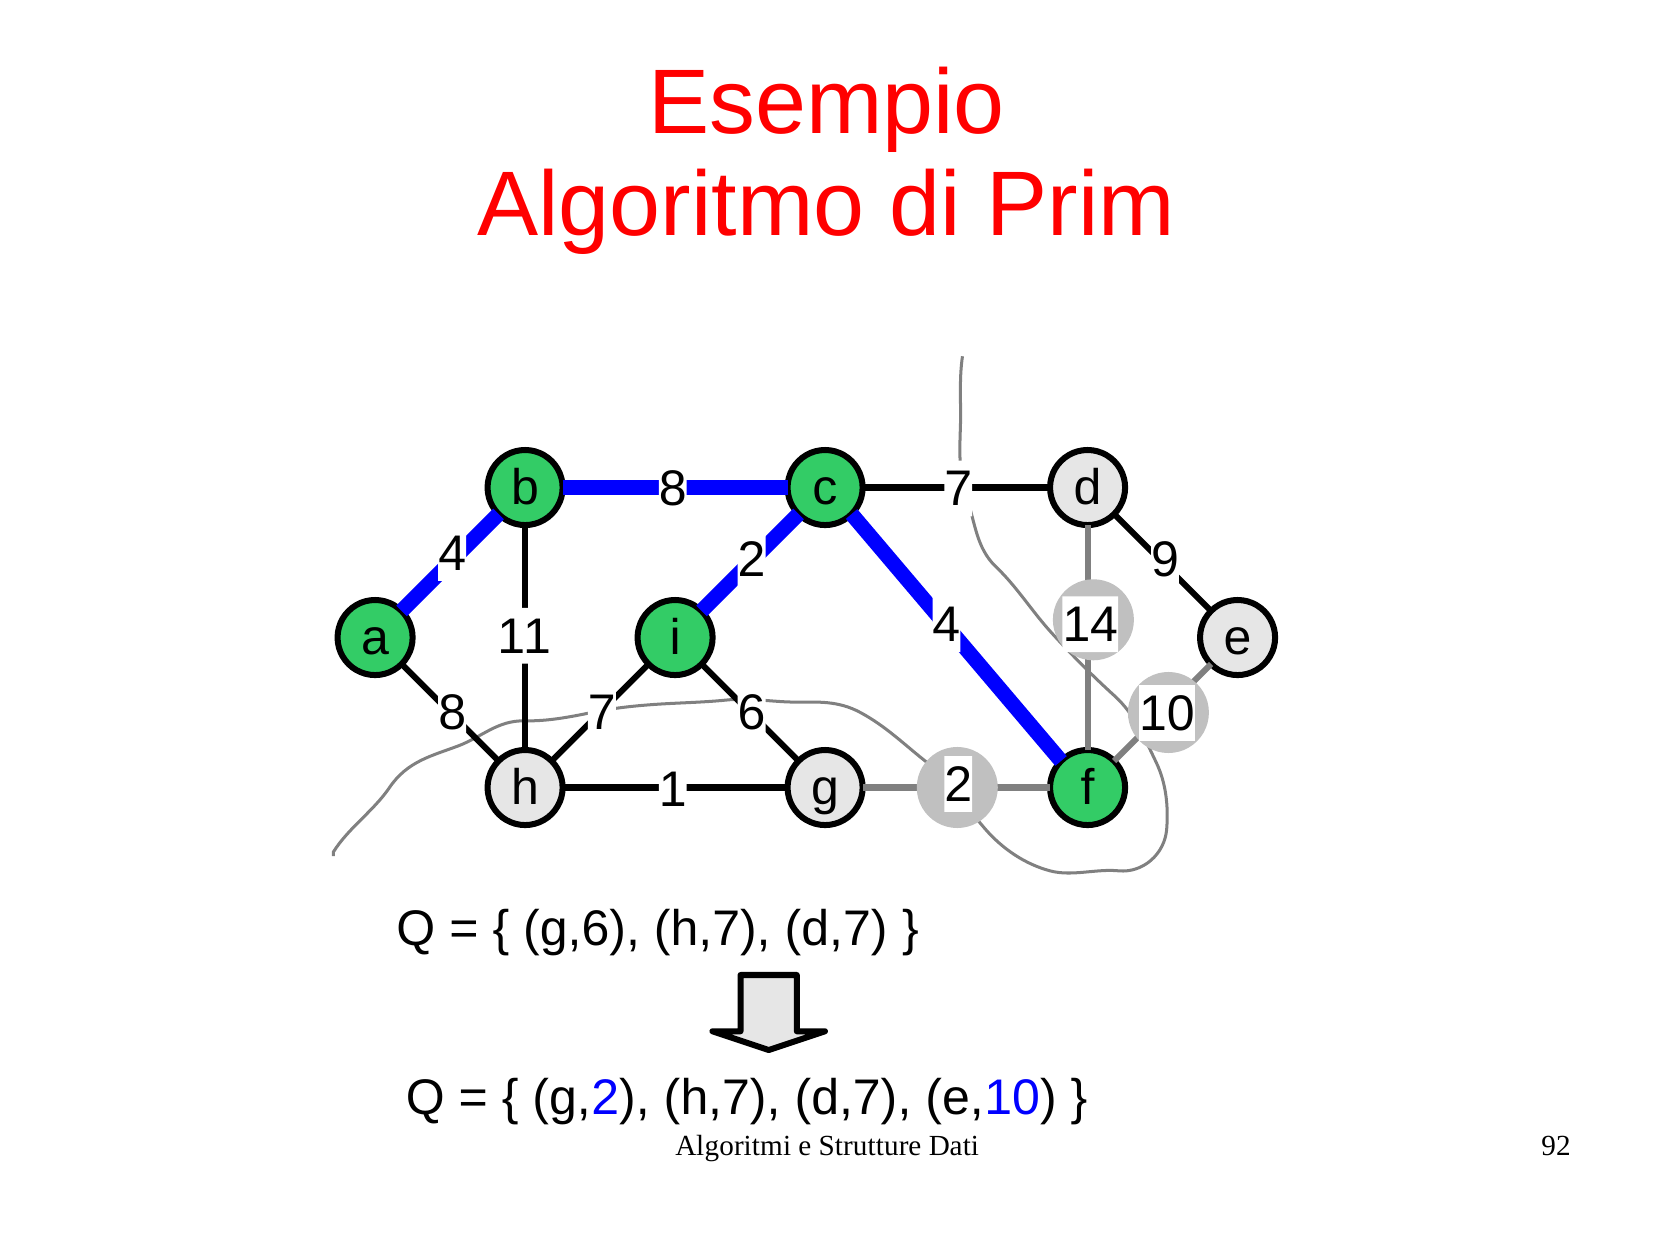

# Esempio Algoritmo di Prim
b
c
d
8
7
4
2
9
4
14
a
i
e
11
8
7
6
10
h
g
f
2
1
Q = { (g,6), (h,7), (d,7) }
Q = { (g,2), (h,7), (d,7), (e,10) }
Algoritmi e Strutture Dati
92